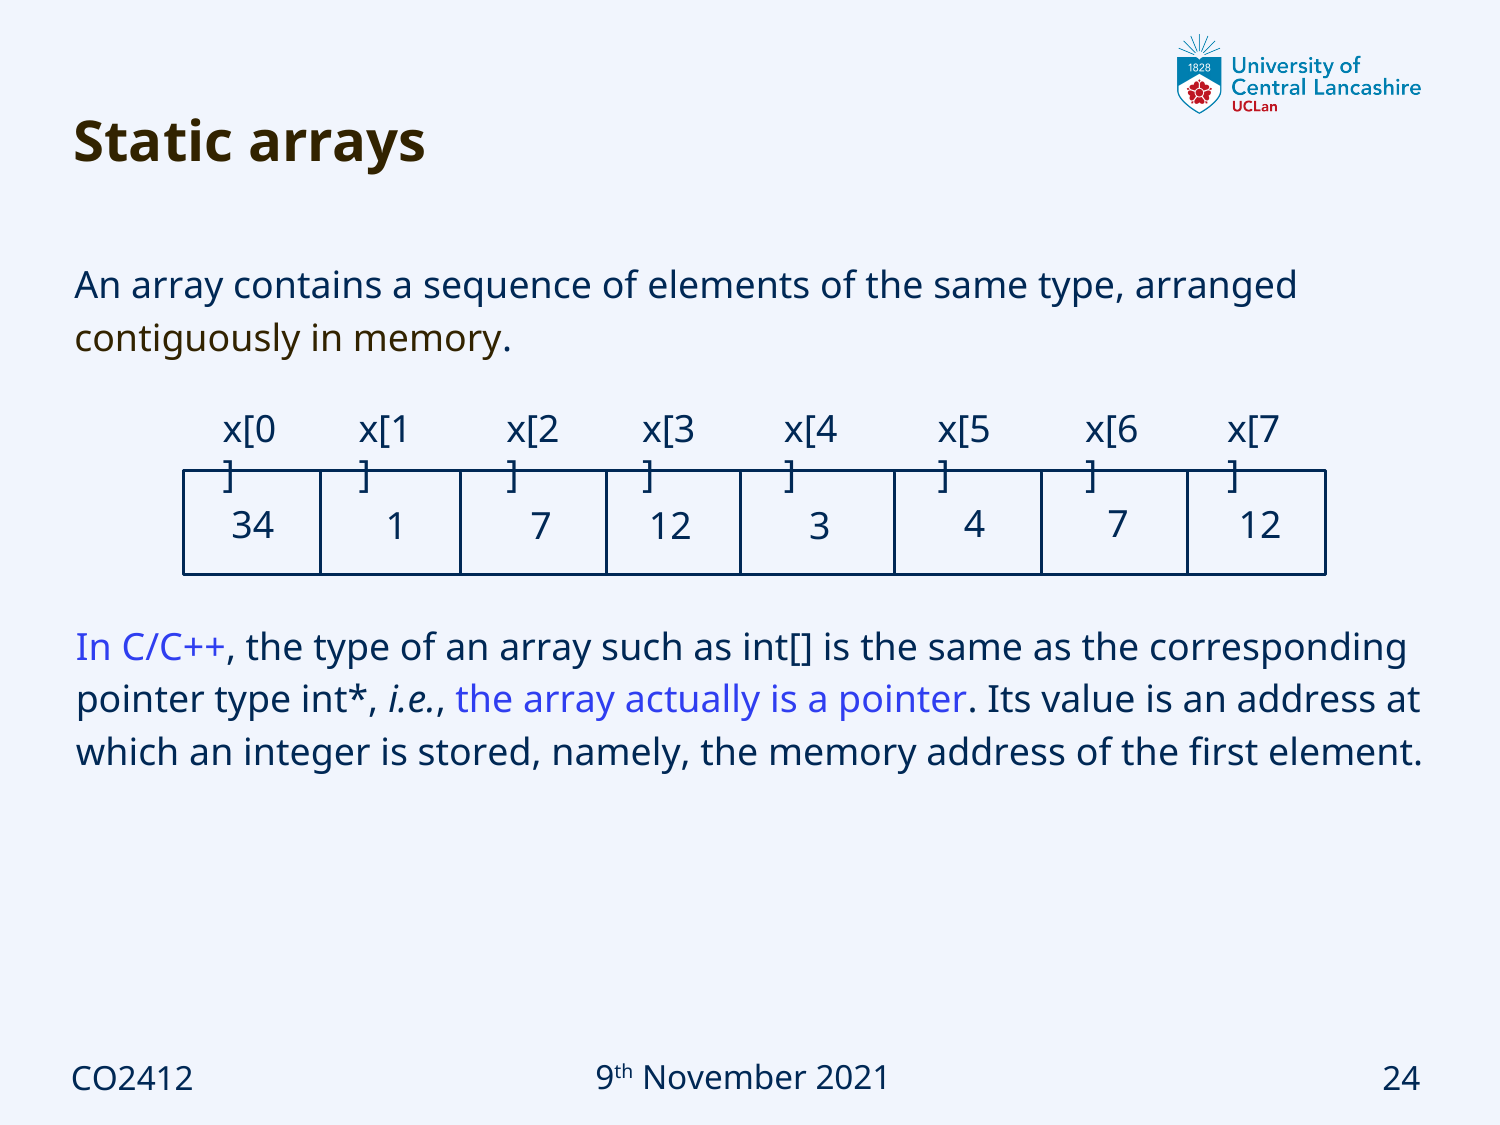

# Static arrays
An array contains a sequence of elements of the same type, arranged contiguously in memory.
x[0]
x[1]
x[2]
x[3]
x[4]
x[5]
x[6]
x[7]
4
7
12
34
1
7
12
3
In C/C++, the type of an array such as int[] is the same as the corresponding pointer type int*, i.e., the array actually is a pointer. Its value is an address at which an integer is stored, namely, the memory address of the first element.